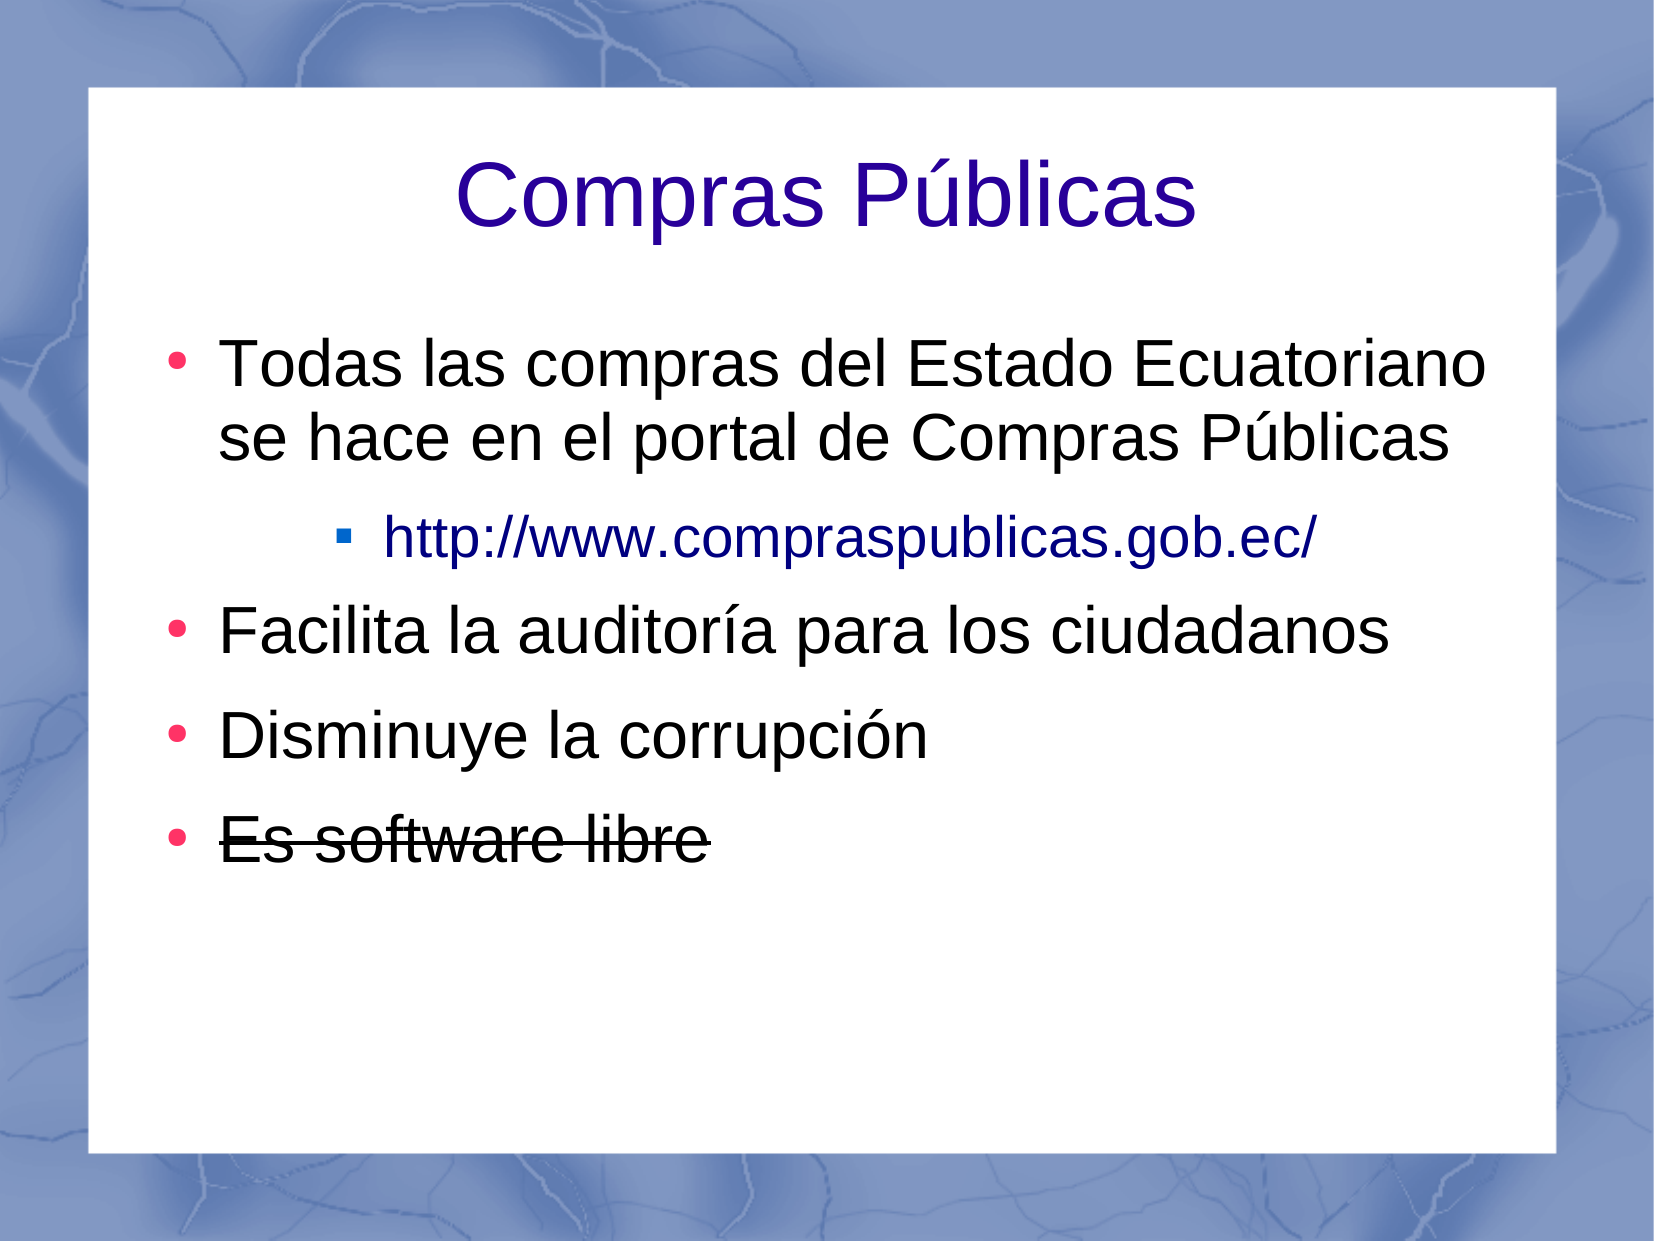

# Compras Públicas
Todas las compras del Estado Ecuatoriano se hace en el portal de Compras Públicas
http://www.compraspublicas.gob.ec/
Facilita la auditoría para los ciudadanos
Disminuye la corrupción
Es software libre